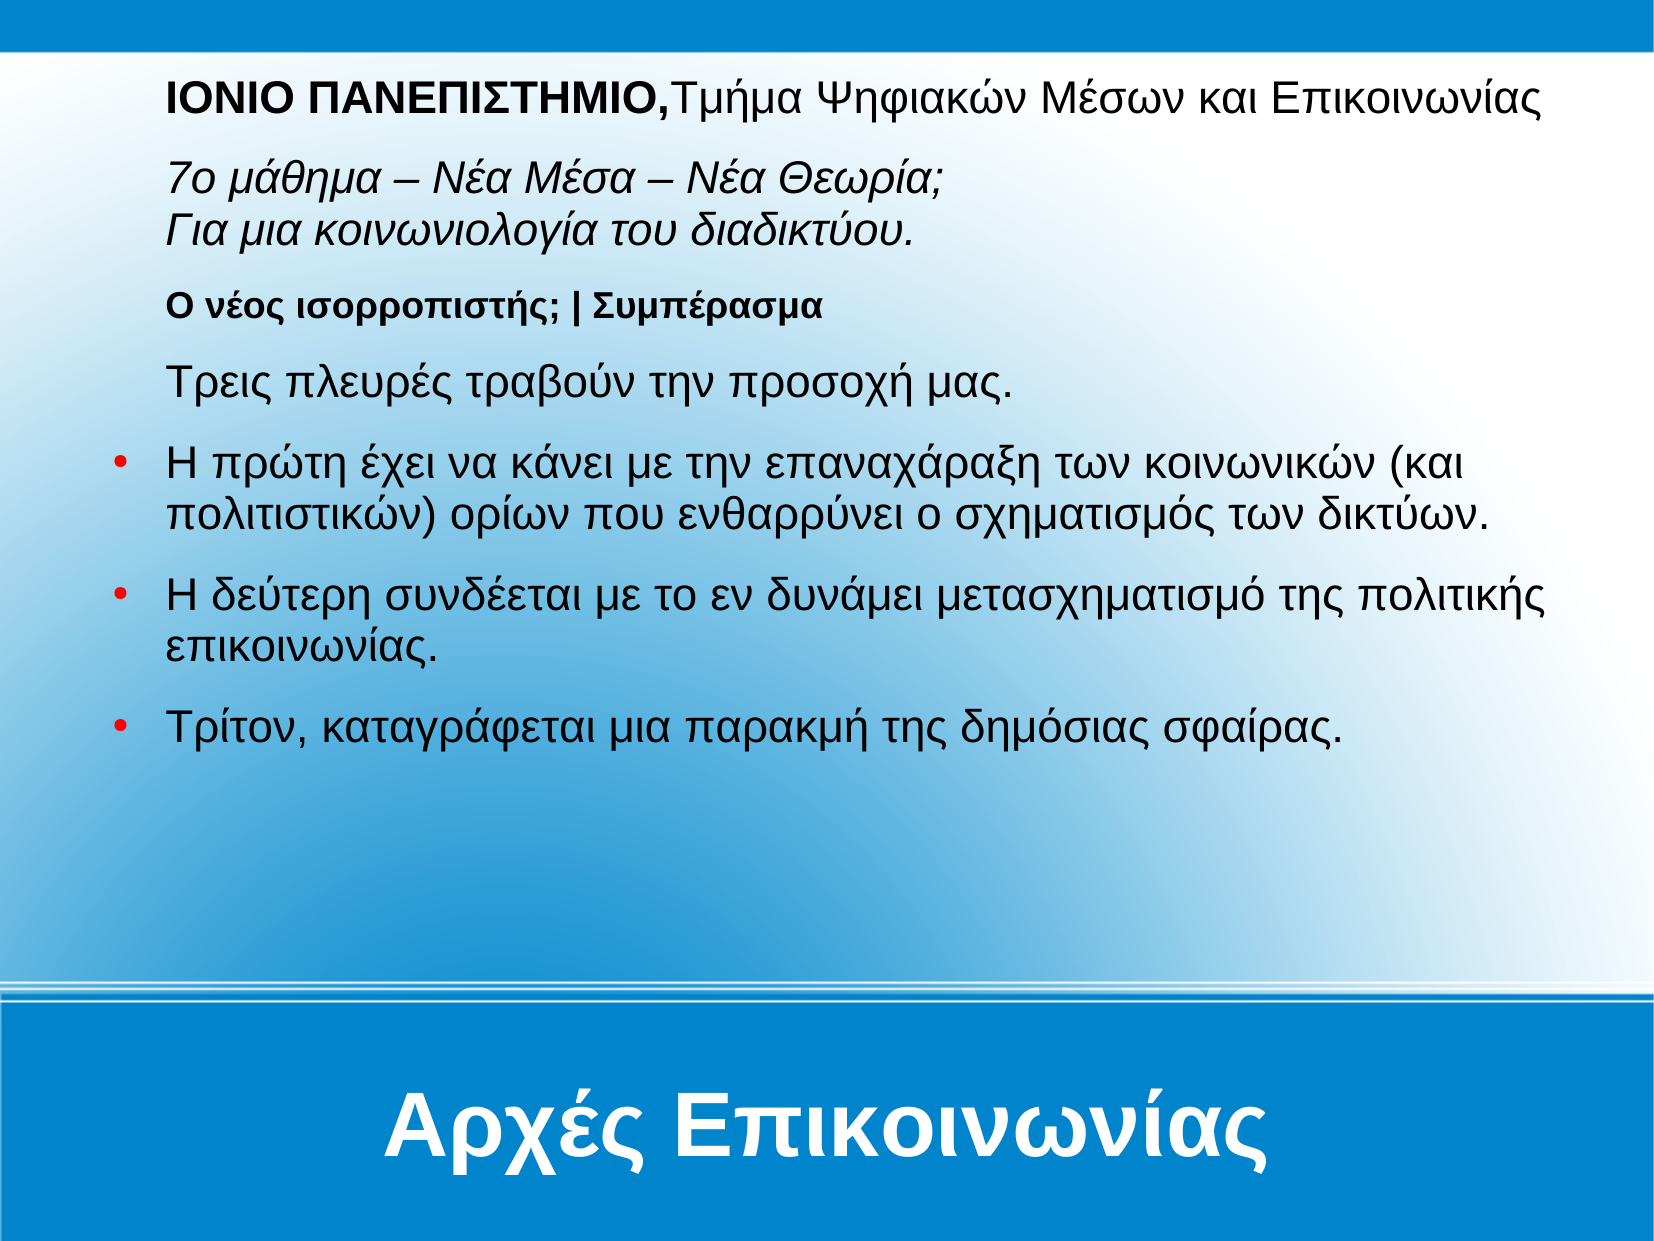

ΙΟΝΙΟ ΠΑΝΕΠΙΣΤΗΜΙΟ,Τμήμα Ψηφιακών Μέσων και Επικοινωνίας
7ο μάθημα – Νέα Μέσα – Νέα Θεωρία;
Για μια κοινωνιολογία του διαδικτύου.
Ο νέος ισορροπιστής; | Συμπέρασμα
Τρεις πλευρές τραβούν την προσοχή μας.
Η πρώτη έχει να κάνει με την επαναχάραξη των κοινωνικών (και πολιτιστικών) ορίων που ενθαρρύνει ο σχηματισμός των δικτύων.
Η δεύτερη συνδέεται με το εν δυνάμει μετασχηματισμό της πολιτικής επικοινωνίας.
Τρίτον, καταγράφεται μια παρακμή της δημόσιας σφαίρας.
# Αρχές Επικοινωνίας